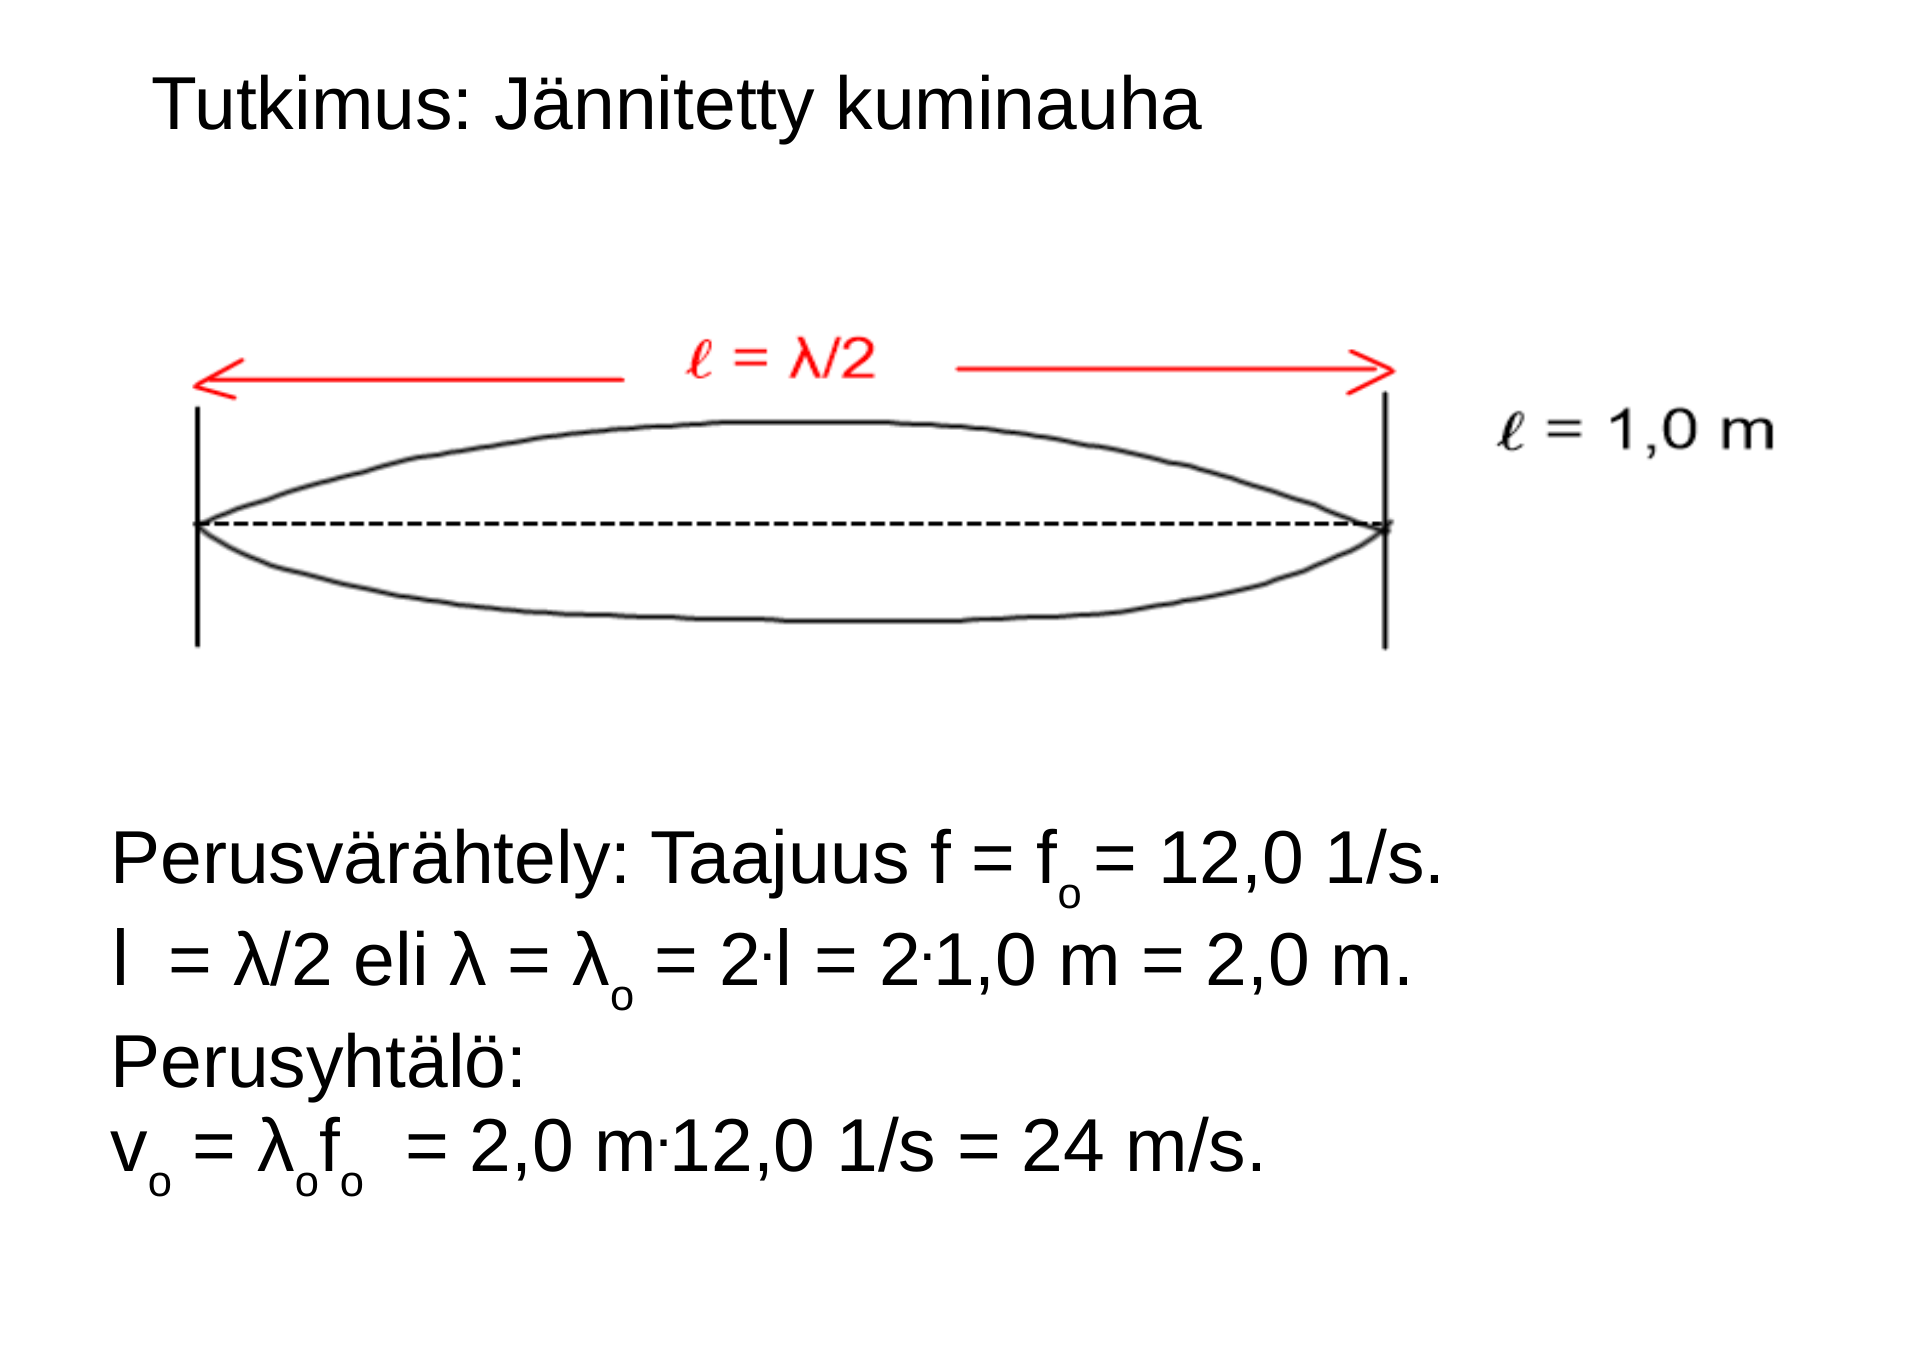

Tutkimus: Jännitetty kuminauha
Perusvärähtely: Taajuus f = fo = 12,0 1/s.
l = λ/2 eli λ = λo = 2.l = 2.1,0 m = 2,0 m.
Perusyhtälö:
vo = λofo = 2,0 m.12,0 1/s = 24 m/s.